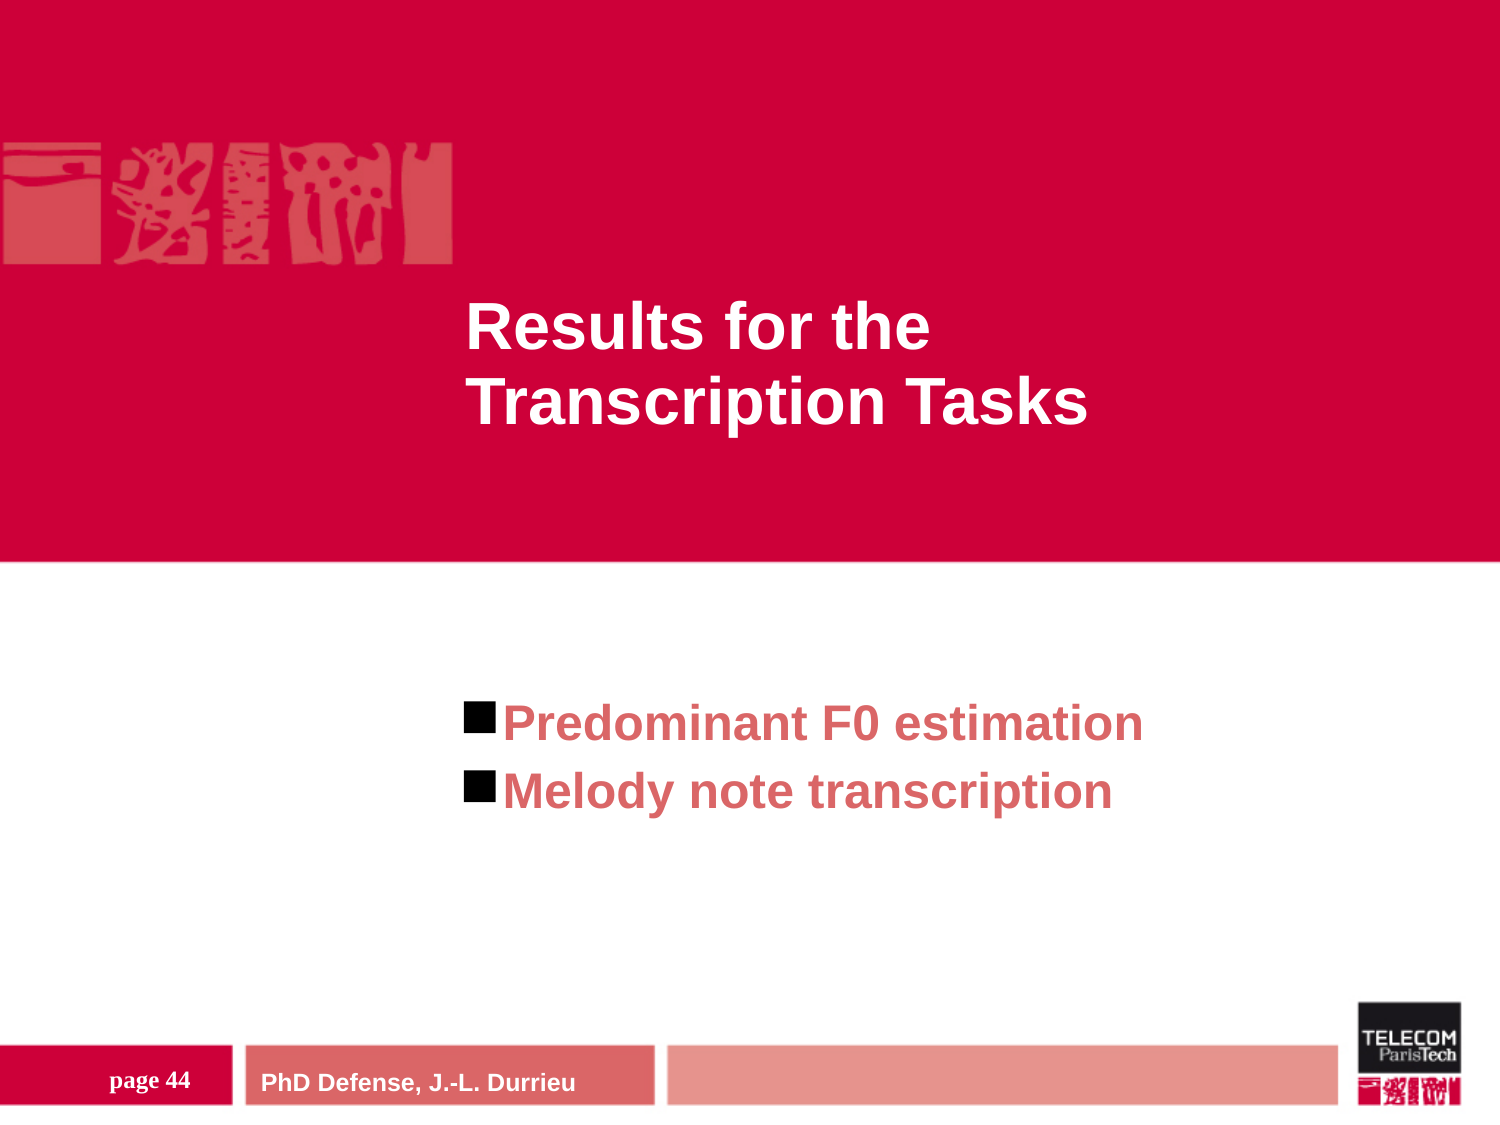

# Results for the Transcription Tasks
Predominant F0 estimation
Melody note transcription
44